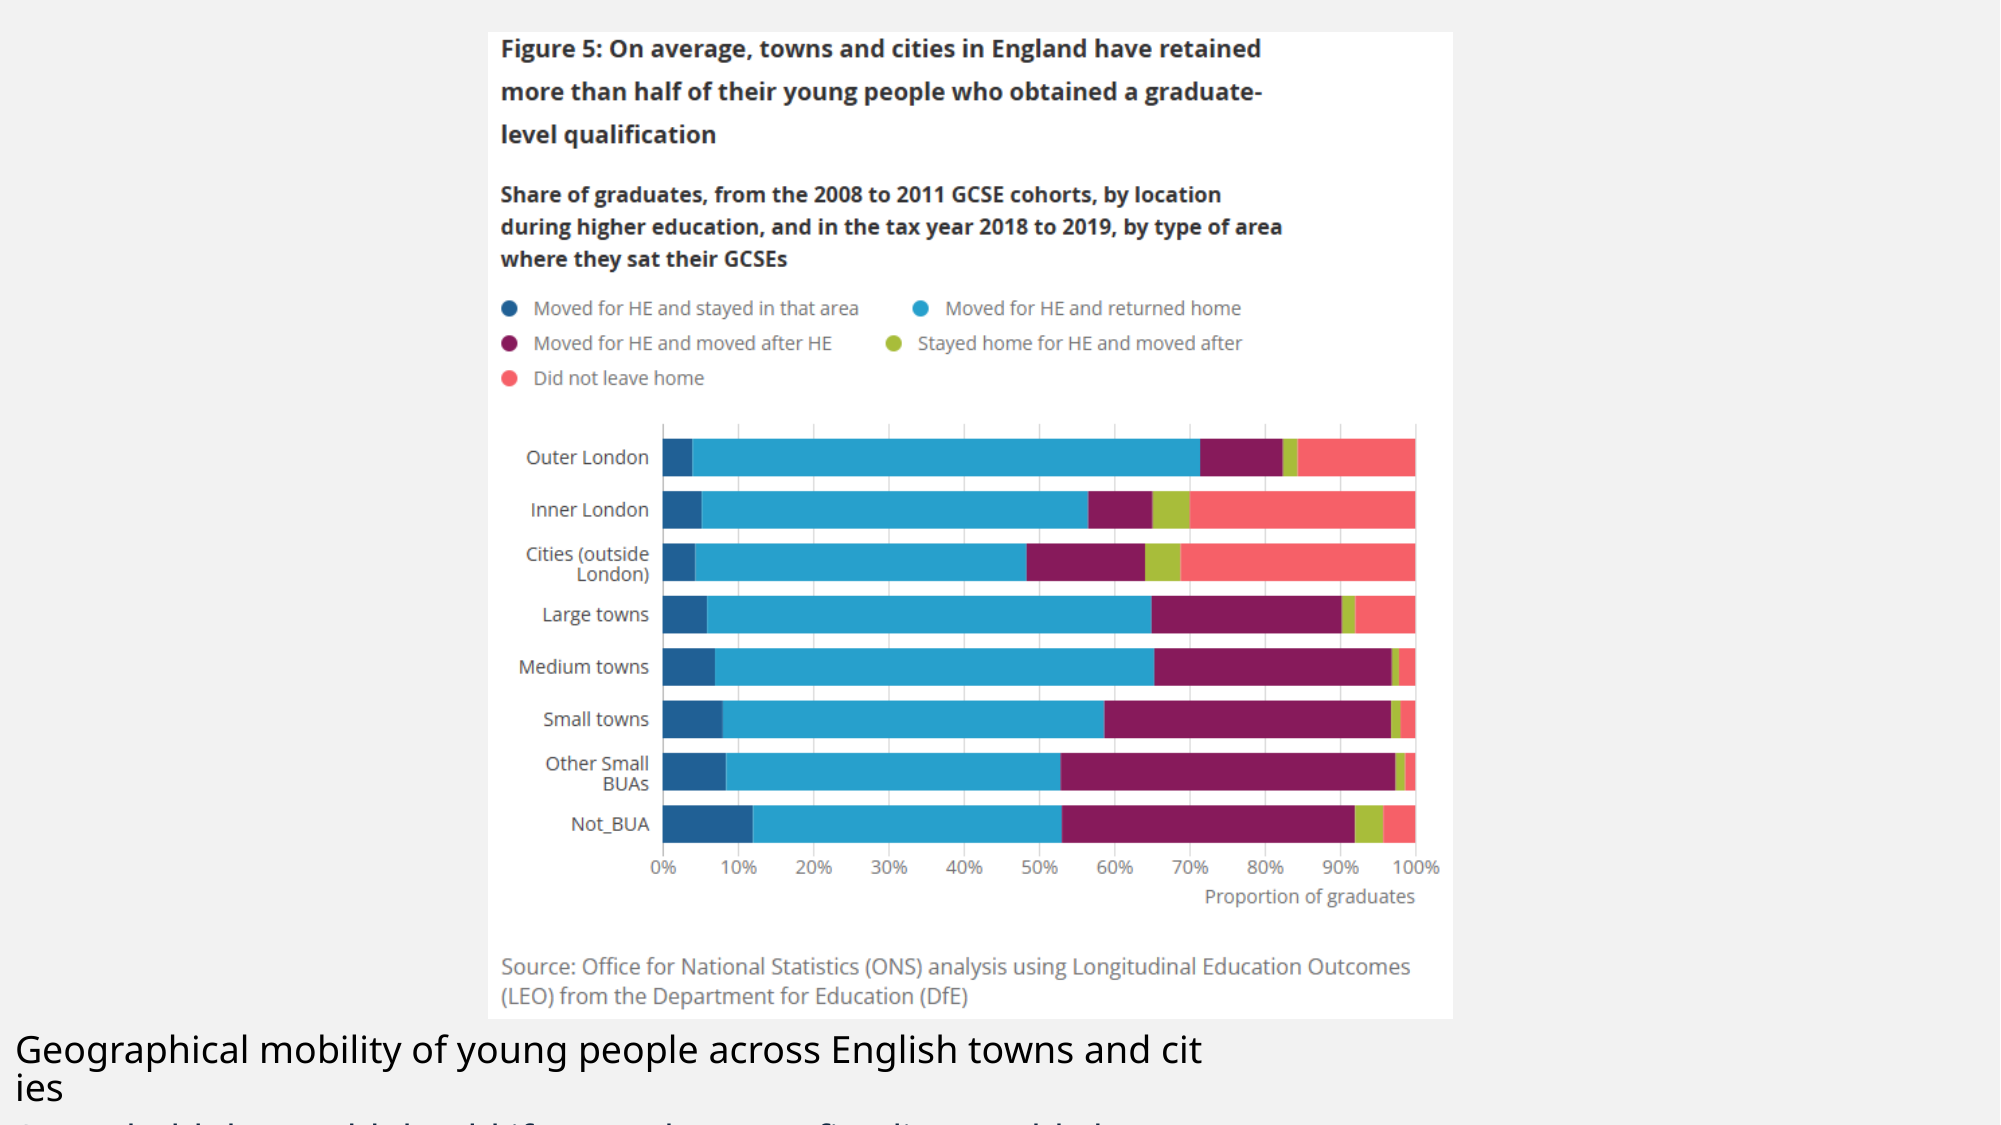

Geographical mobility of young people across English towns and cities
Symudedd daearyddol pobl ifanc ar draws trefi a dinasoedd Lloegr